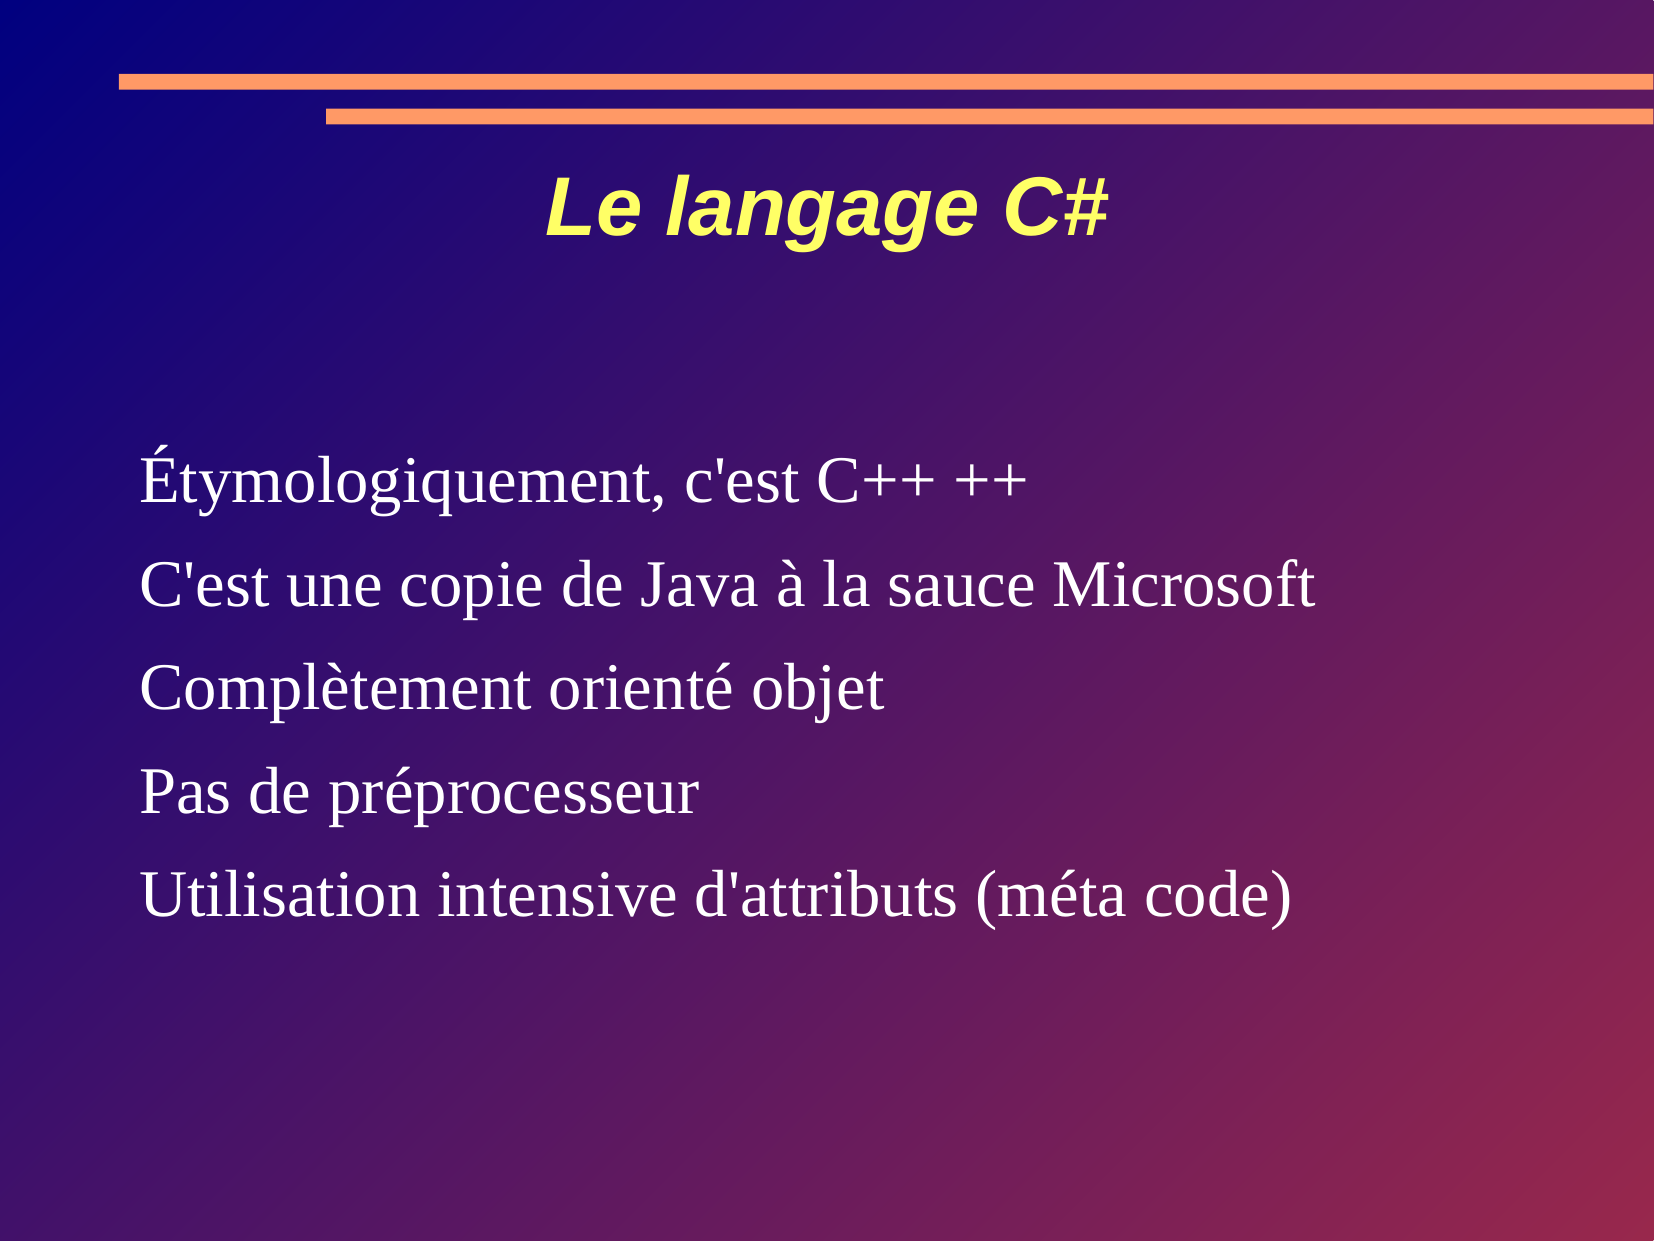

# Le langage C#
Étymologiquement, c'est C++ ++
C'est une copie de Java à la sauce Microsoft
Complètement orienté objet
Pas de préprocesseur
Utilisation intensive d'attributs (méta code)